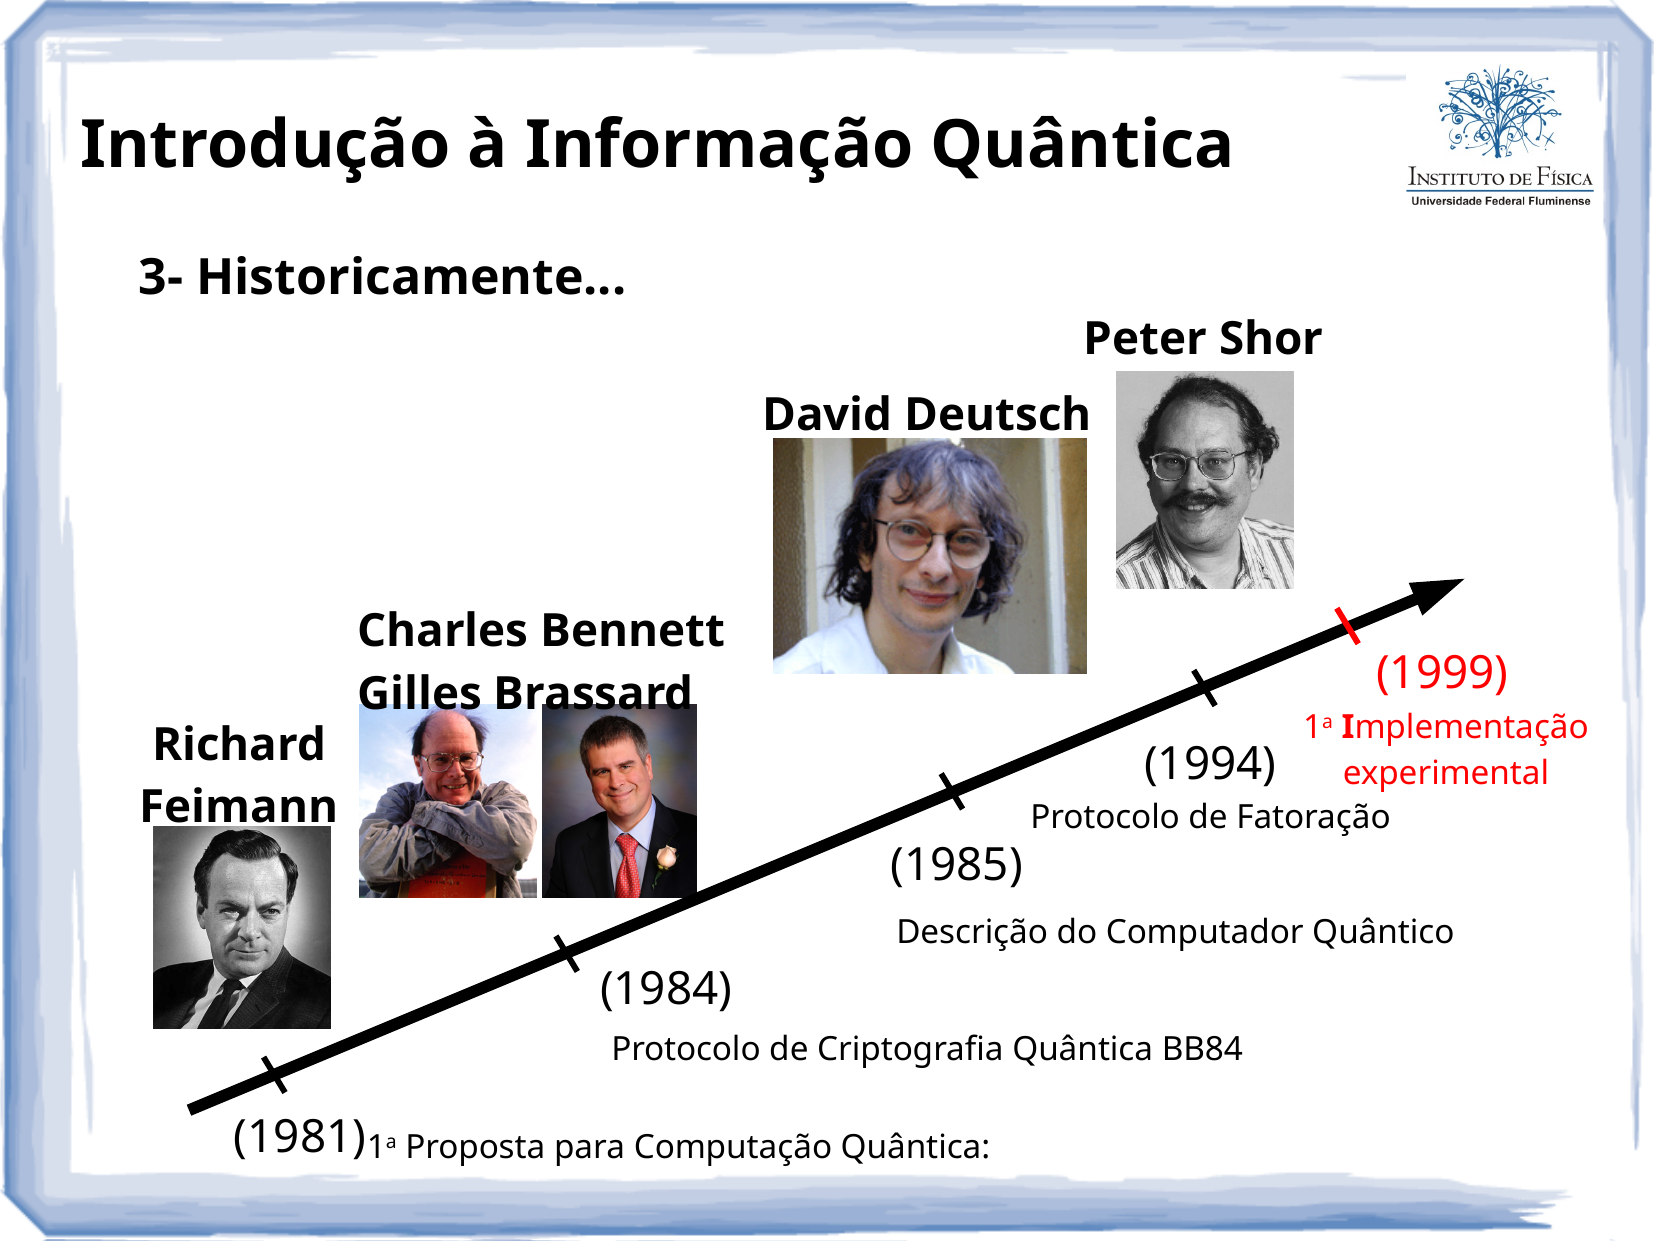

Introdução à Informação Quântica
3- Historicamente...
Peter Shor
David Deutsch
Charles Bennett Gilles Brassard
(1999)
1a Implementação experimental
Richard Feimann
(1994)
Protocolo de Fatoração
(1985)
Descrição do Computador Quântico
(1984)
Protocolo de Criptografia Quântica BB84
(1981)
1a Proposta para Computação Quântica: